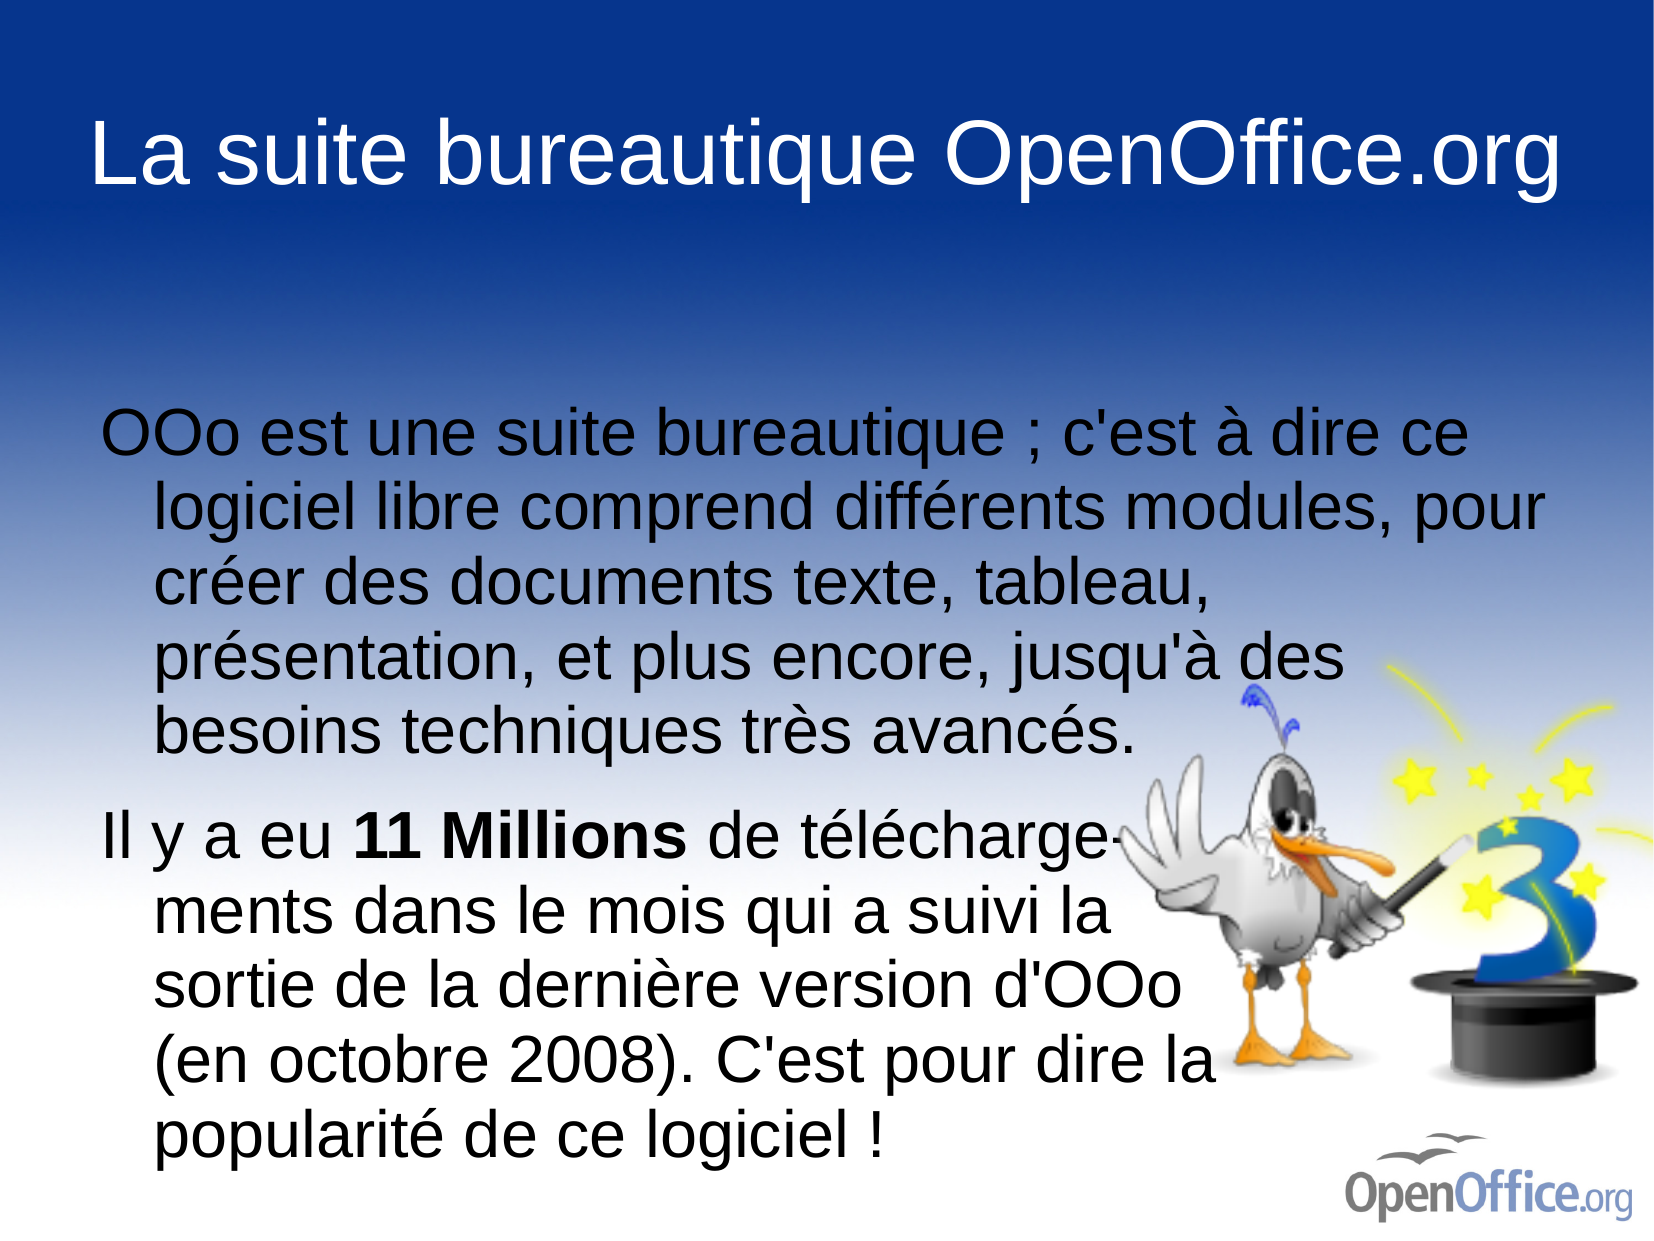

# La suite bureautique OpenOffice.org
OOo est une suite bureautique ; c'est à dire ce logiciel libre comprend différents modules, pour créer des documents texte, tableau, présentation, et plus encore, jusqu'à des besoins techniques très avancés.
Il y a eu 11 Millions de télécharge- ments dans le mois qui a suivi la sortie de la dernière version d'OOo (en octobre 2008). C'est pour dire la popularité de ce logiciel !